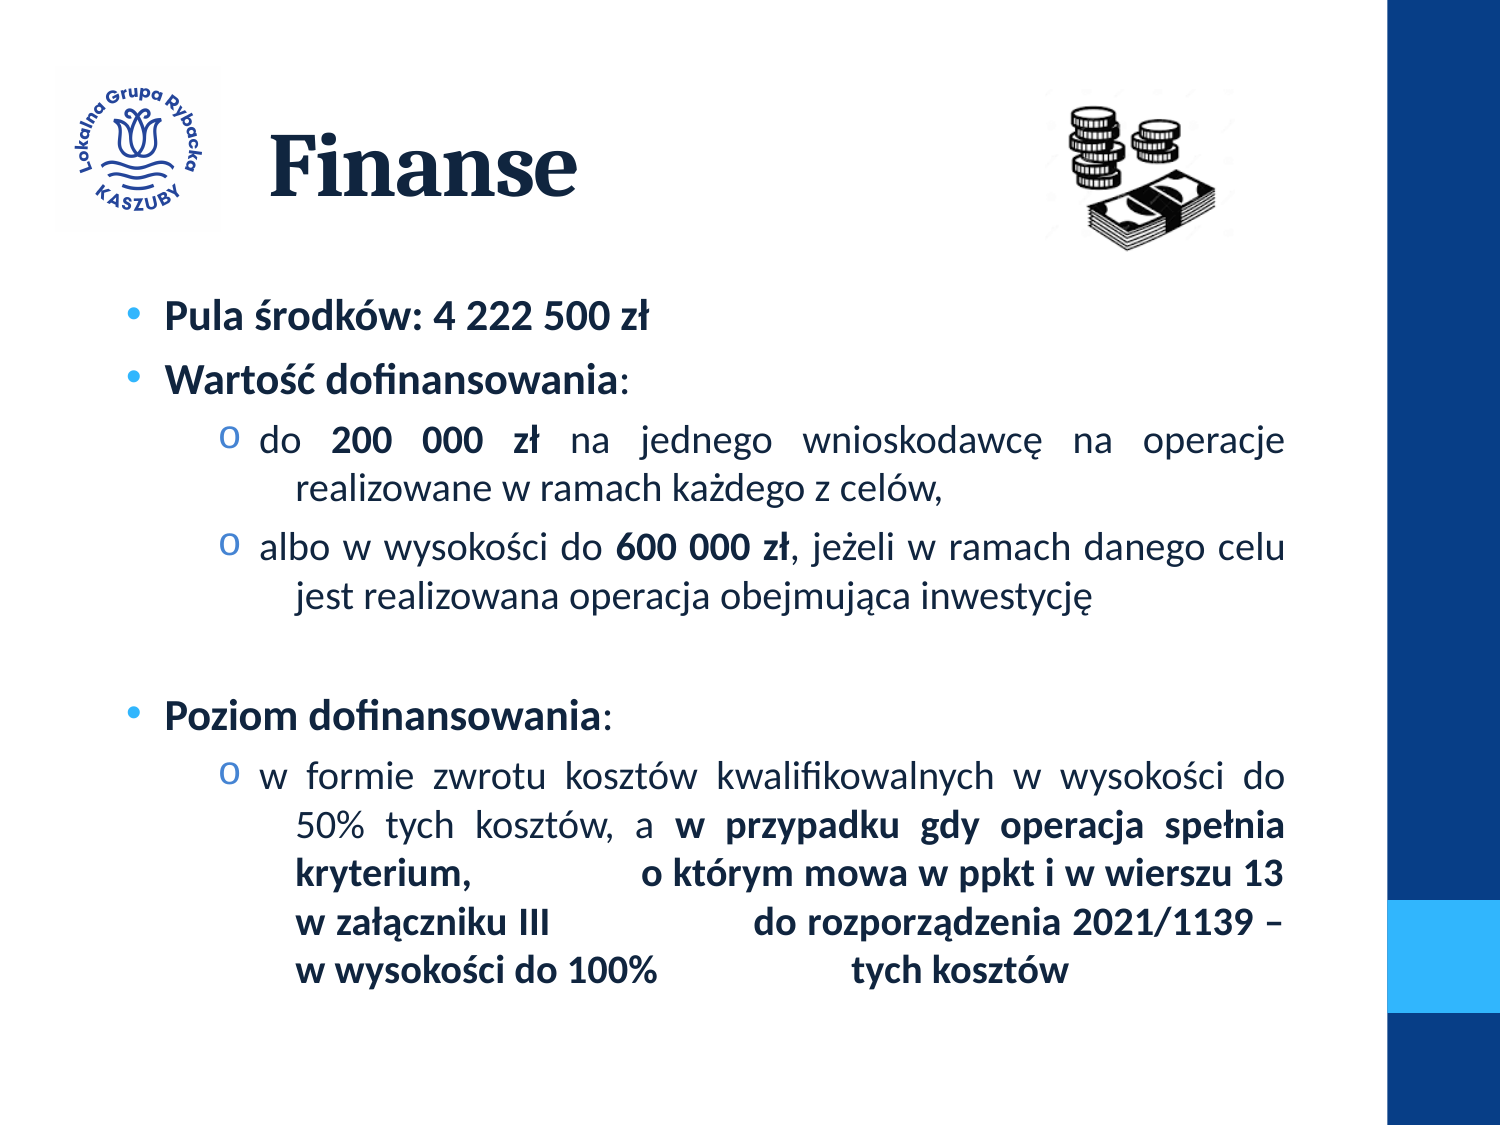

# Finanse
Pula środków: 4 222 500 zł
Wartość dofinansowania:
do 200 000 zł na jednego wnioskodawcę na operacje realizowane w ramach każdego z celów,
albo w wysokości do 600 000 zł, jeżeli w ramach danego celu jest realizowana operacja obejmująca inwestycję
Poziom dofinansowania:
w formie zwrotu kosztów kwalifikowalnych w wysokości do 50% tych kosztów, a w przypadku gdy operacja spełnia kryterium, o którym mowa w ppkt i w wierszu 13 w załączniku III do rozporządzenia 2021/1139 – w wysokości do 100% tych kosztów